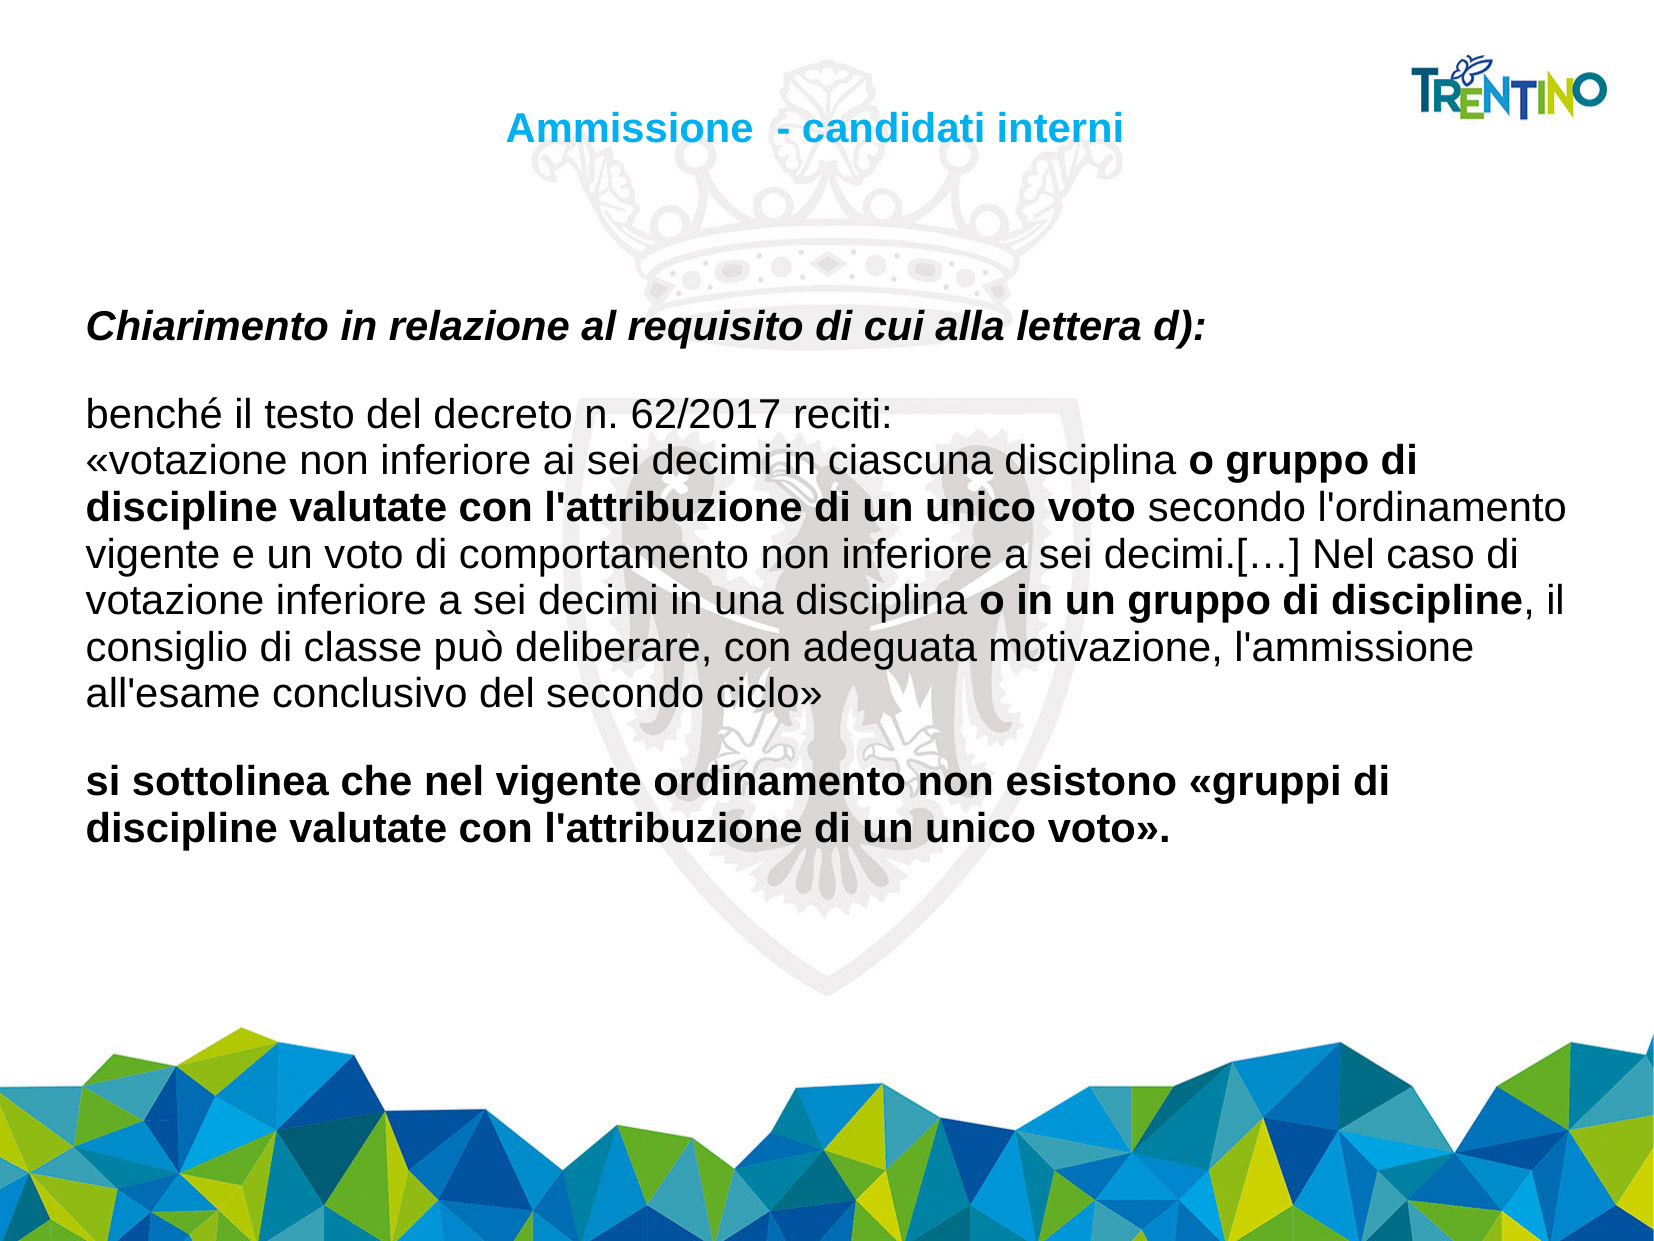

# Ammissione - candidati interni
Chiarimento in relazione al requisito di cui alla lettera d):
benché il testo del decreto n. 62/2017 reciti:
«votazione non inferiore ai sei decimi in ciascuna disciplina o gruppo di discipline valutate con l'attribuzione di un unico voto secondo l'ordinamento vigente e un voto di comportamento non inferiore a sei decimi.[…] Nel caso di votazione inferiore a sei decimi in una disciplina o in un gruppo di discipline, il consiglio di classe può deliberare, con adeguata motivazione, l'ammissione all'esame conclusivo del secondo ciclo»
si sottolinea che nel vigente ordinamento non esistono «gruppi di discipline valutate con l'attribuzione di un unico voto».